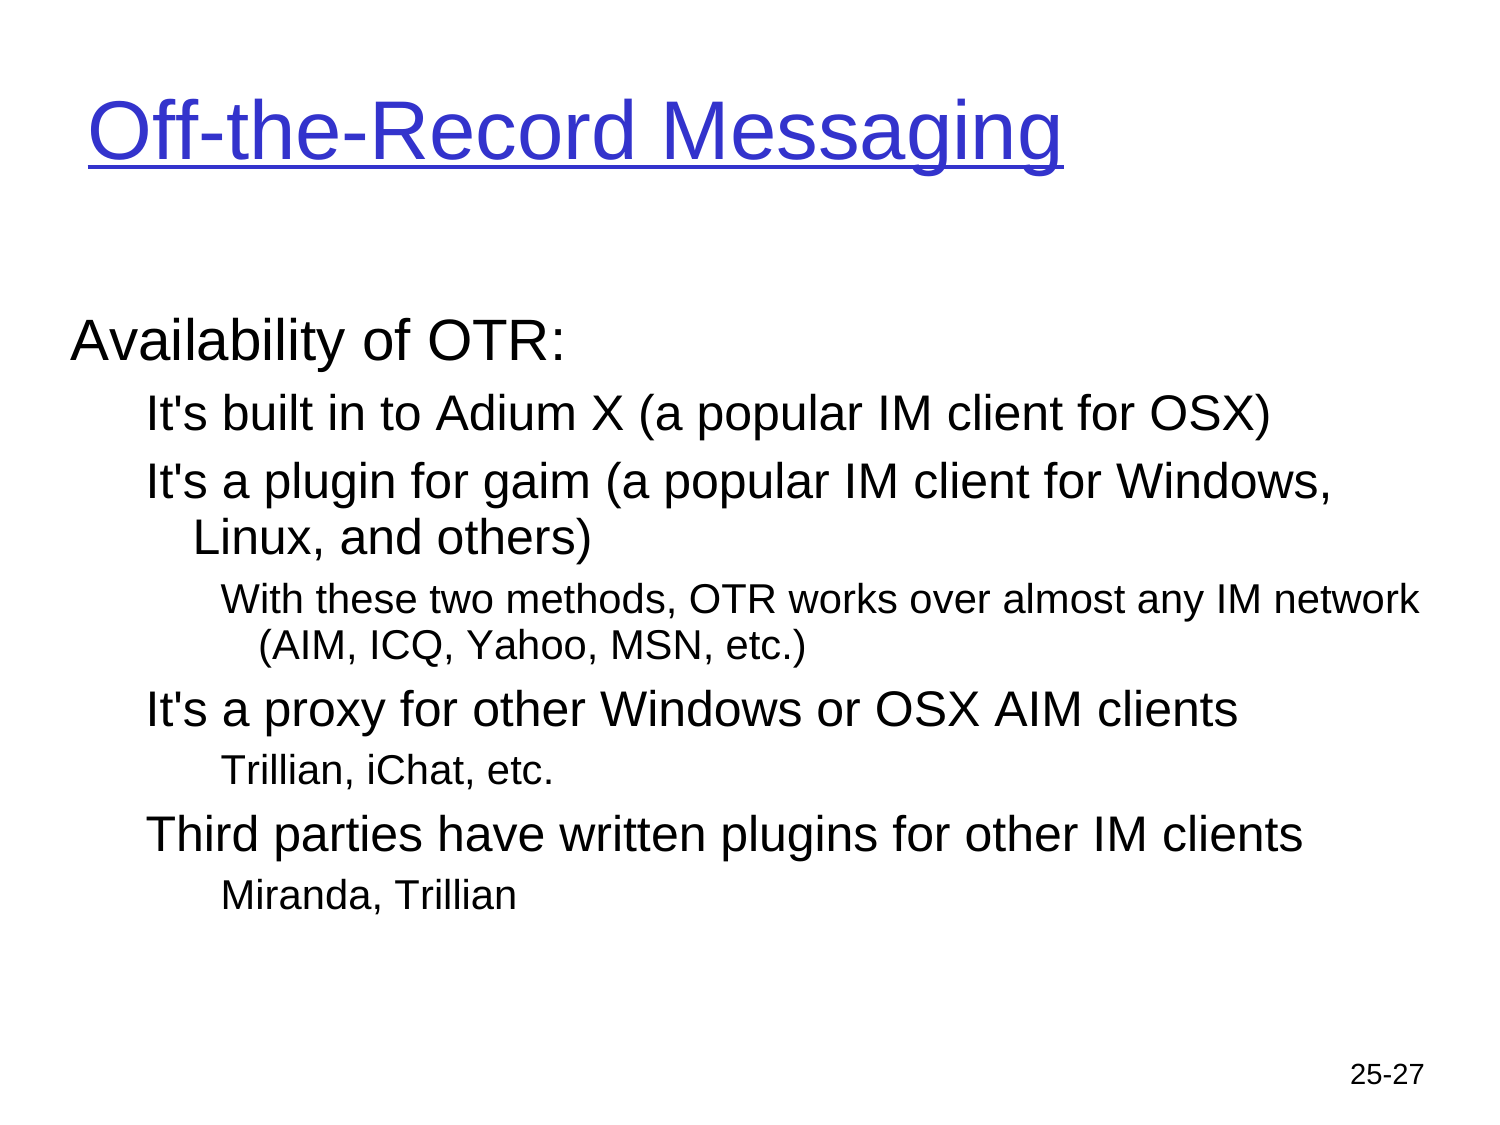

# Off-the-Record Messaging
Availability of OTR:
It's built in to Adium X (a popular IM client for OSX)
It's a plugin for gaim (a popular IM client for Windows, Linux, and others)
With these two methods, OTR works over almost any IM network (AIM, ICQ, Yahoo, MSN, etc.)
It's a proxy for other Windows or OSX AIM clients
Trillian, iChat, etc.
Third parties have written plugins for other IM clients
Miranda, Trillian
27